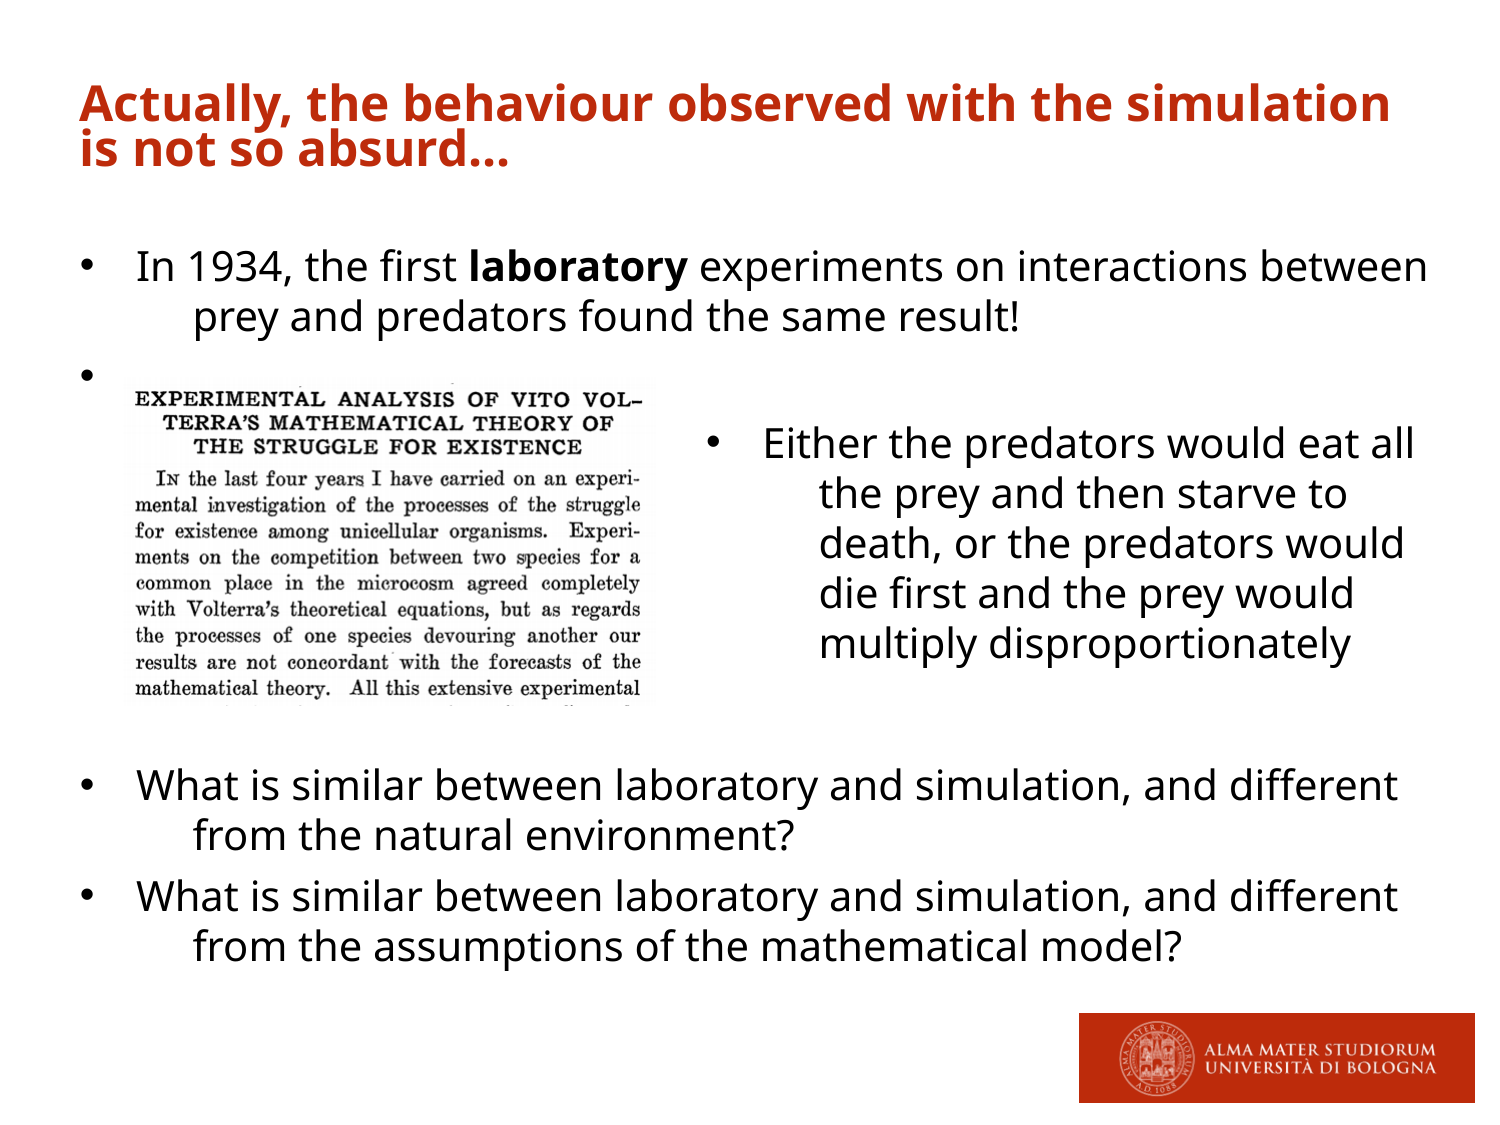

# Actually, the behaviour observed with the simulation is not so absurd...
In 1934, the first laboratory experiments on interactions between prey and predators found the same result!
Either the predators would eat all the prey and then starve to death, or the predators would die first and the prey would multiply disproportionately
What is similar between laboratory and simulation, and different from the natural environment?
What is similar between laboratory and simulation, and different from the assumptions of the mathematical model?